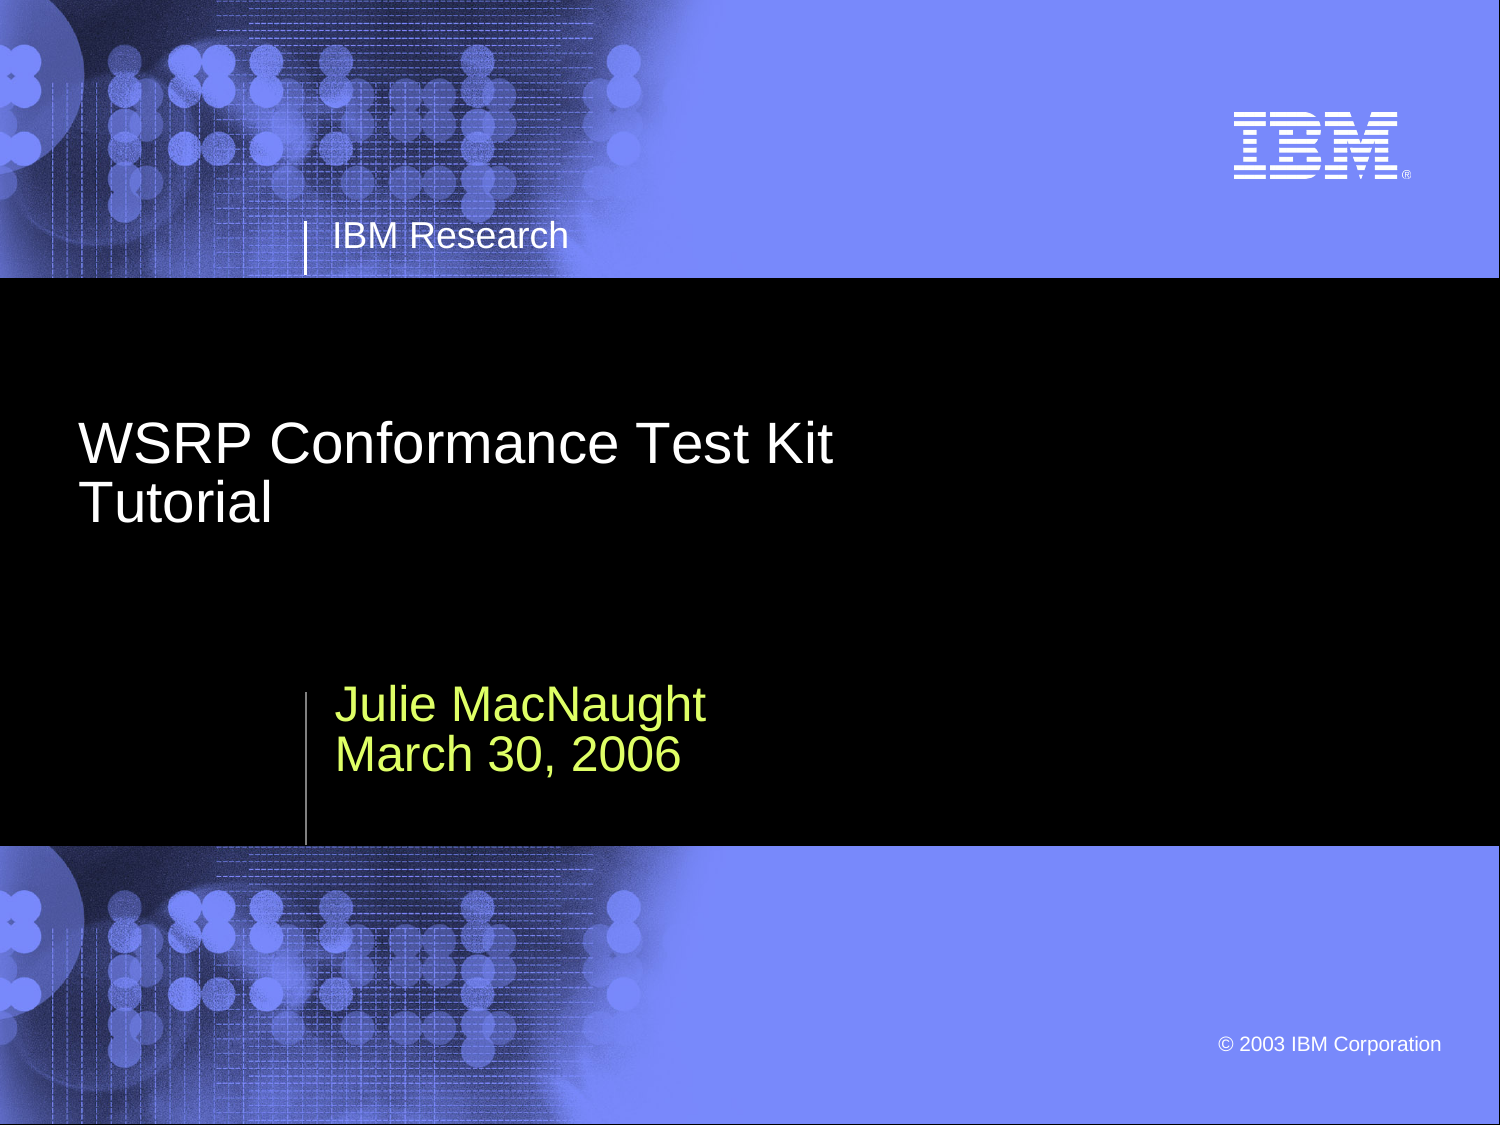

# WSRP Conformance Test Kit Tutorial
Julie MacNaught
March 30, 2006